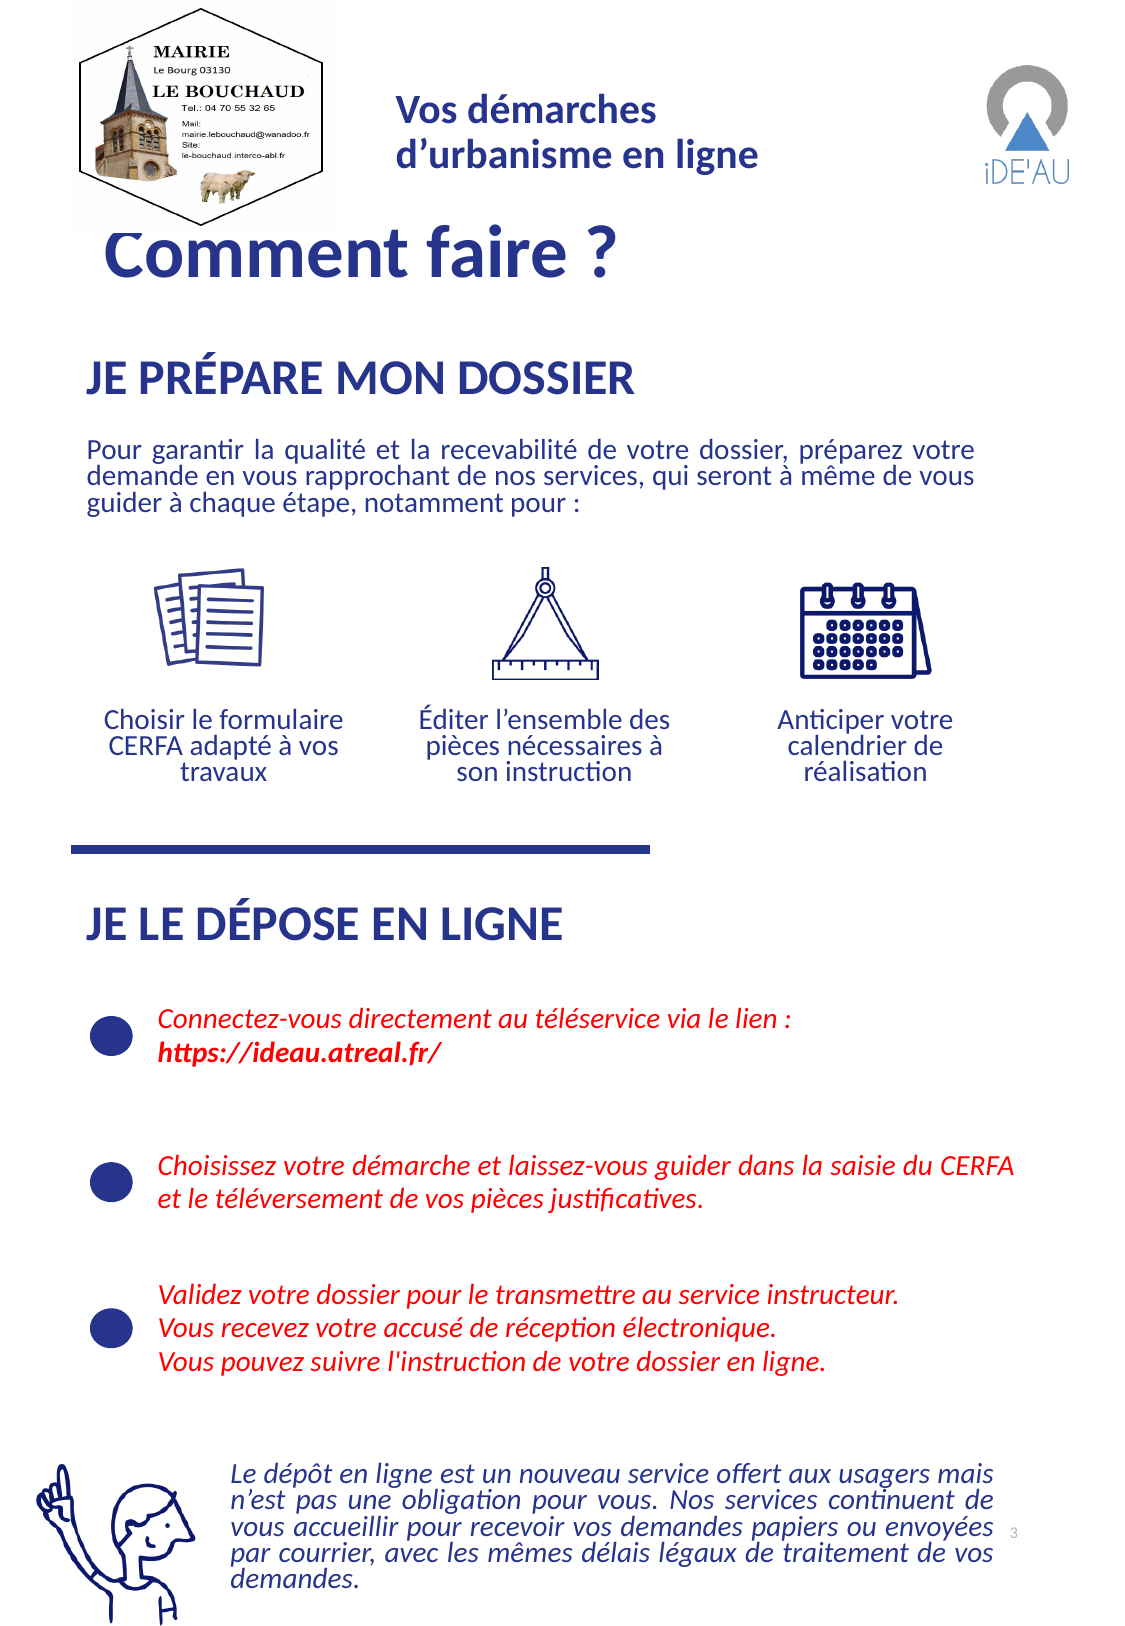

# Vos démarches d’urbanisme en ligne
Comment faire ?
JE PRÉPARE MON DOSSIER
Pour garantir la qualité et la recevabilité de votre dossier, préparez votre demande en vous rapprochant de nos services, qui seront à même de vous guider à chaque étape, notamment pour :
Choisir le formulaire CERFA adapté à vos travaux
Éditer l’ensemble des pièces nécessaires à son instruction
Anticiper votre calendrier de réalisation
JE LE DÉPOSE EN LIGNE
Connectez-vous directement au téléservice via le lien :
https://ideau.atreal.fr/
Choisissez votre démarche et laissez-vous guider dans la saisie du CERFA et le téléversement de vos pièces justificatives.
Validez votre dossier pour le transmettre au service instructeur.
Vous recevez votre accusé de réception électronique.
Vous pouvez suivre l'instruction de votre dossier en ligne.
Le dépôt en ligne est un nouveau service offert aux usagers mais n’est pas une obligation pour vous. Nos services continuent de vous accueillir pour recevoir vos demandes papiers ou envoyées par courrier, avec les mêmes délais légaux de traitement de vos demandes.